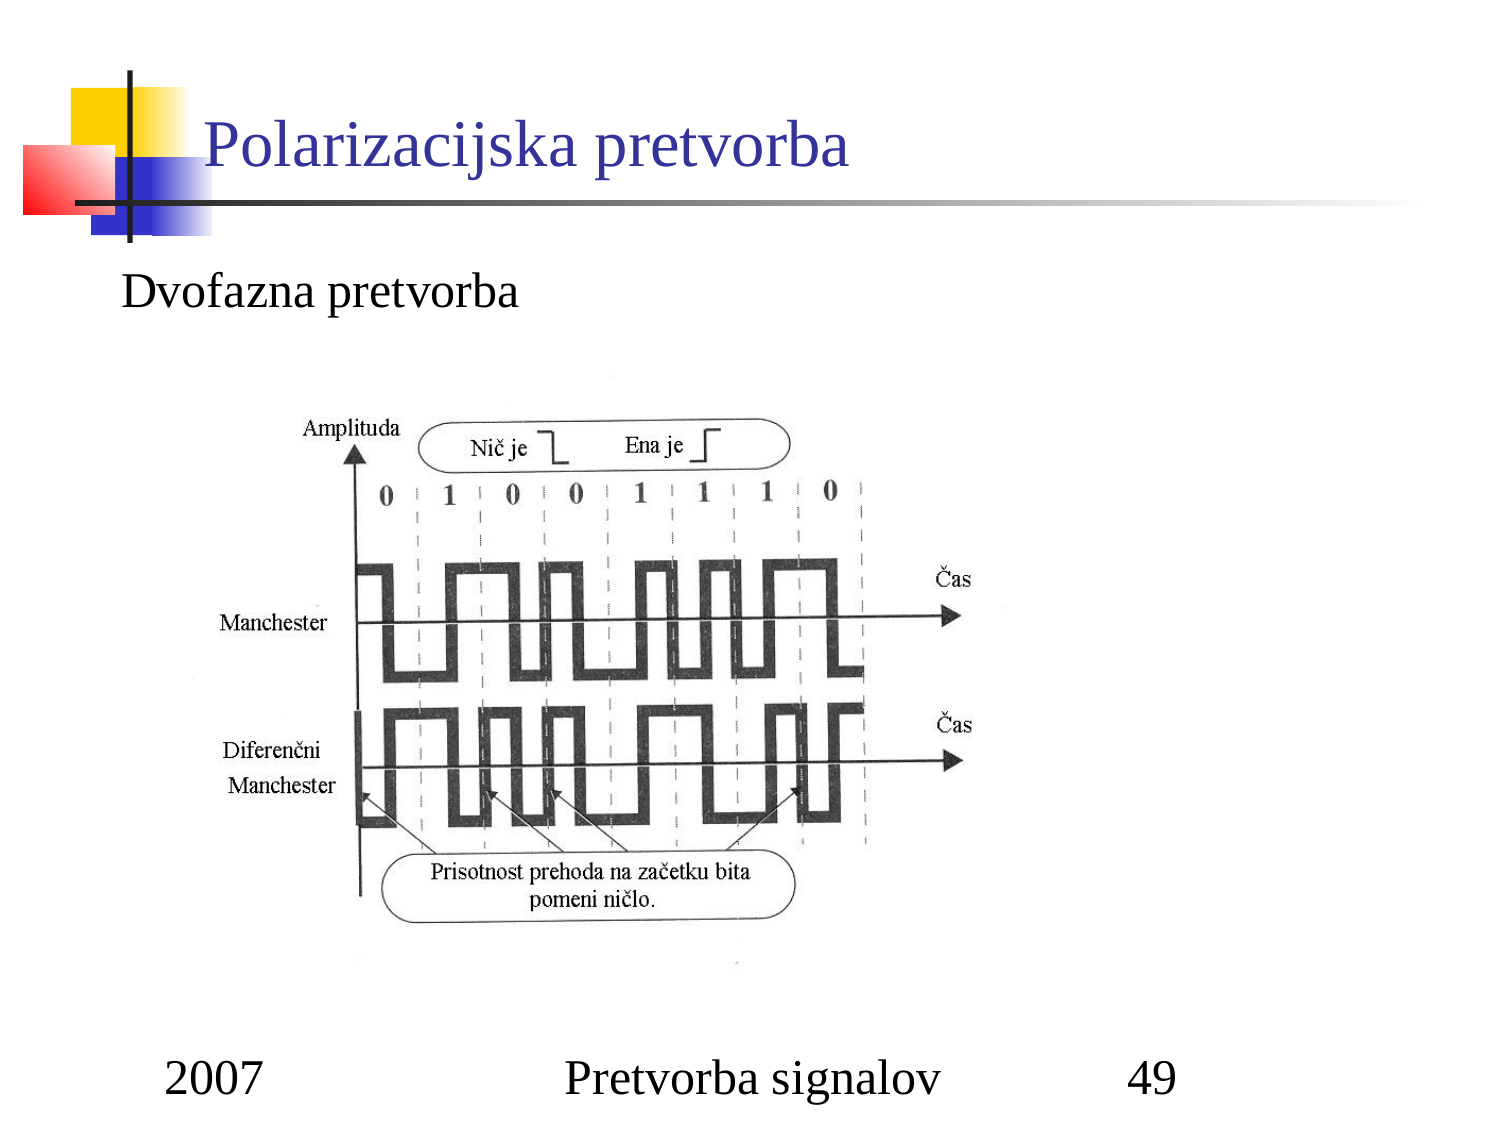

# Polarizacijska pretvorba
	Dvofazna pretvorba
2007
Pretvorba signalov
49